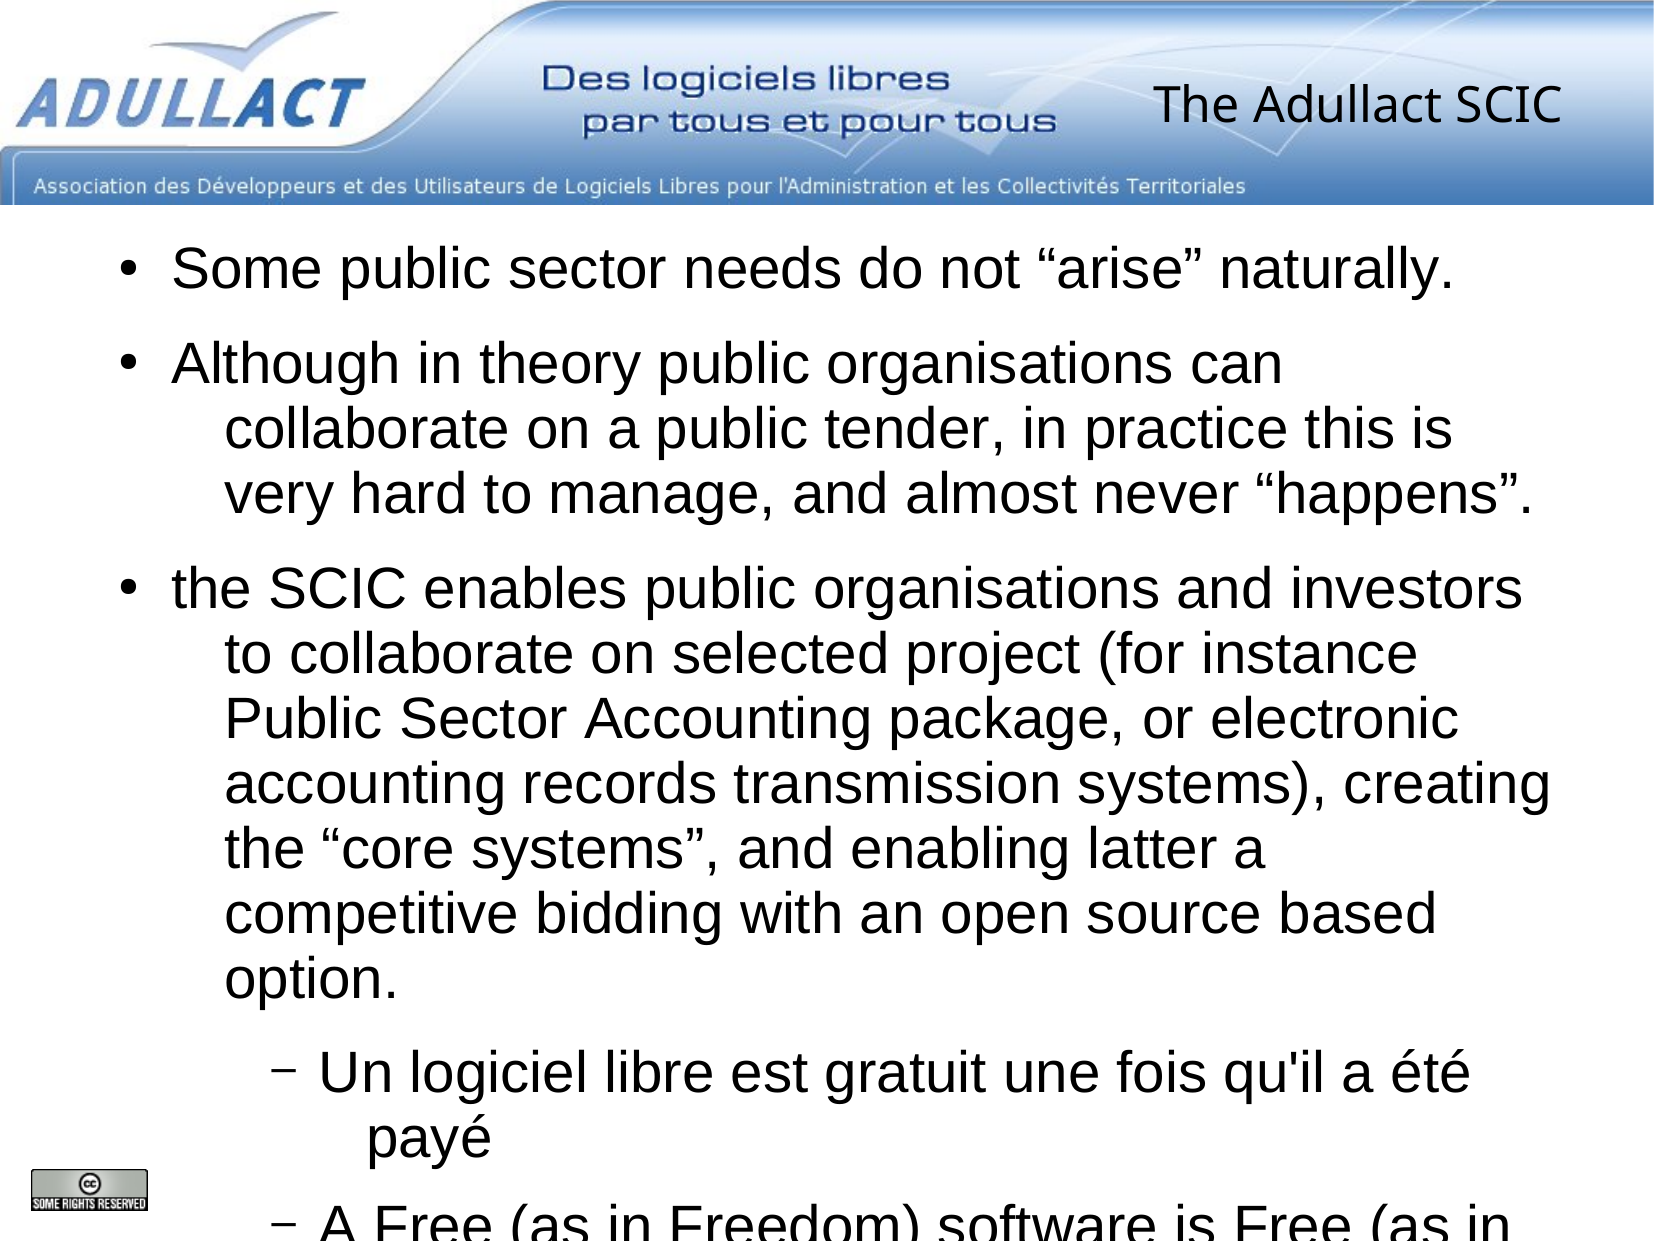

# The Adullact SCIC
Some public sector needs do not “arise” naturally.
Although in theory public organisations can collaborate on a public tender, in practice this is very hard to manage, and almost never “happens”.
the SCIC enables public organisations and investors to collaborate on selected project (for instance Public Sector Accounting package, or electronic accounting records transmission systems), creating the “core systems”, and enabling latter a competitive bidding with an open source based option.
Un logiciel libre est gratuit une fois qu'il a été payé
A Free (as in Freedom) software is Free (as in Beer) once it's been paid for (François Elie)